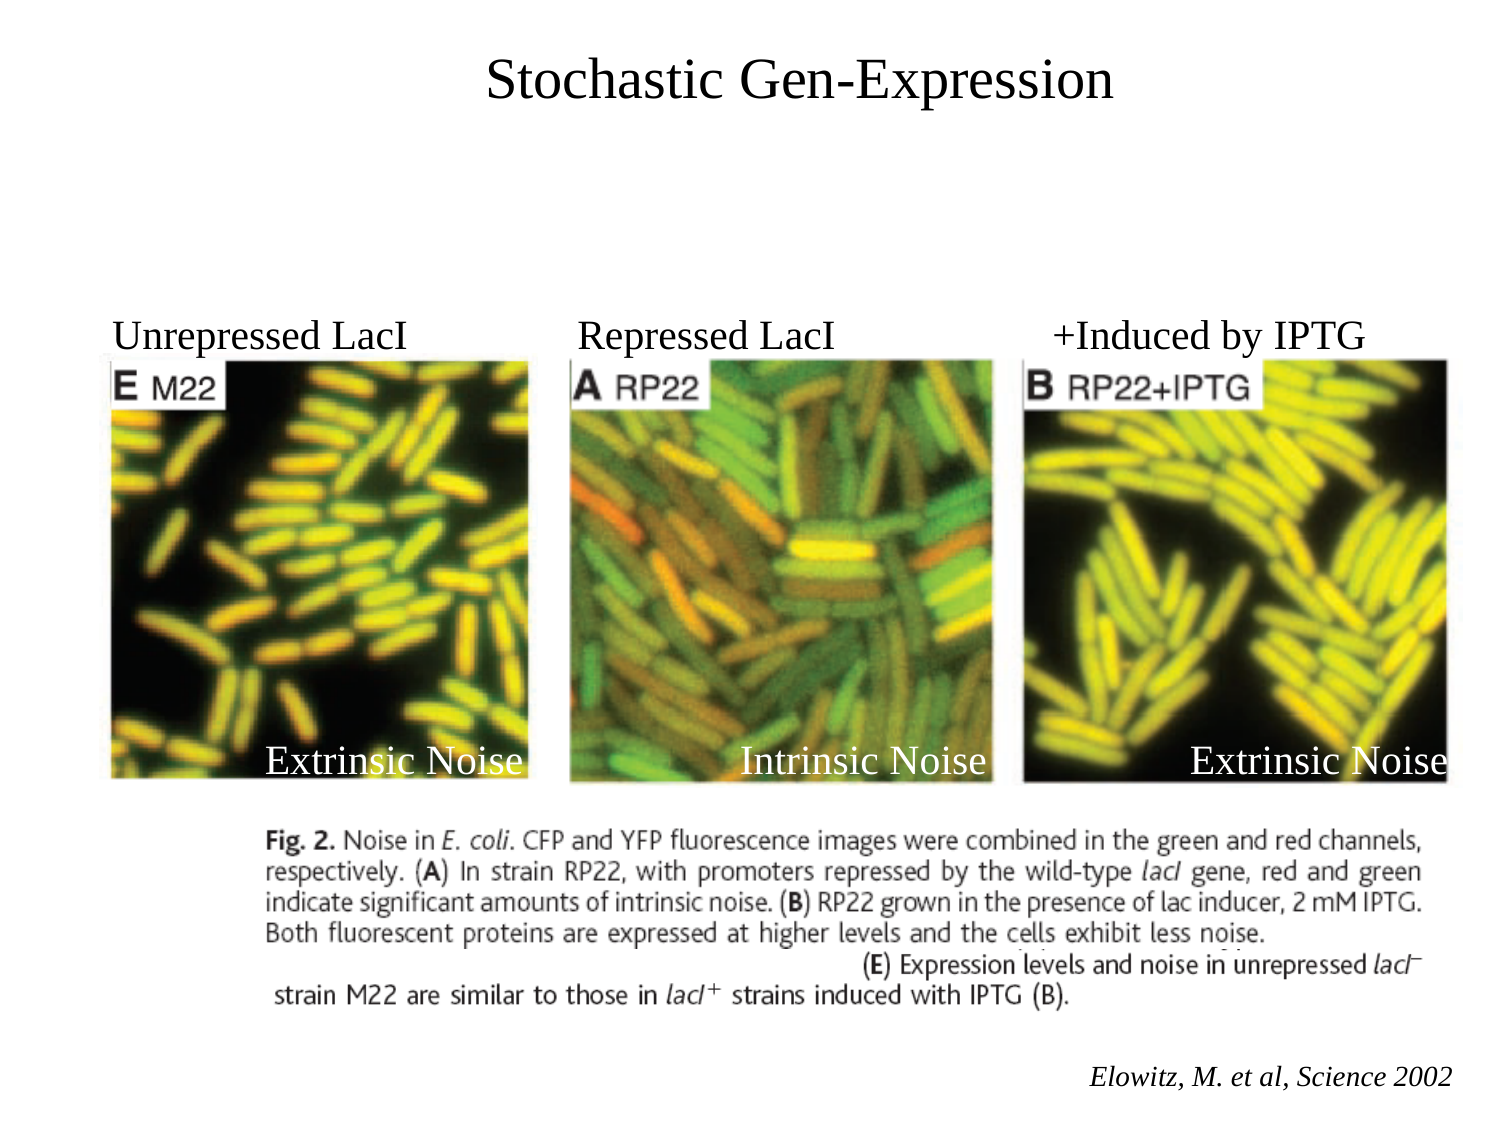

Stochastic Gen-Expression
Unrepressed LacI
Repressed LacI
+Induced by IPTG
Extrinsic Noise
Intrinsic Noise
Extrinsic Noise
Elowitz, M. et al, Science 2002